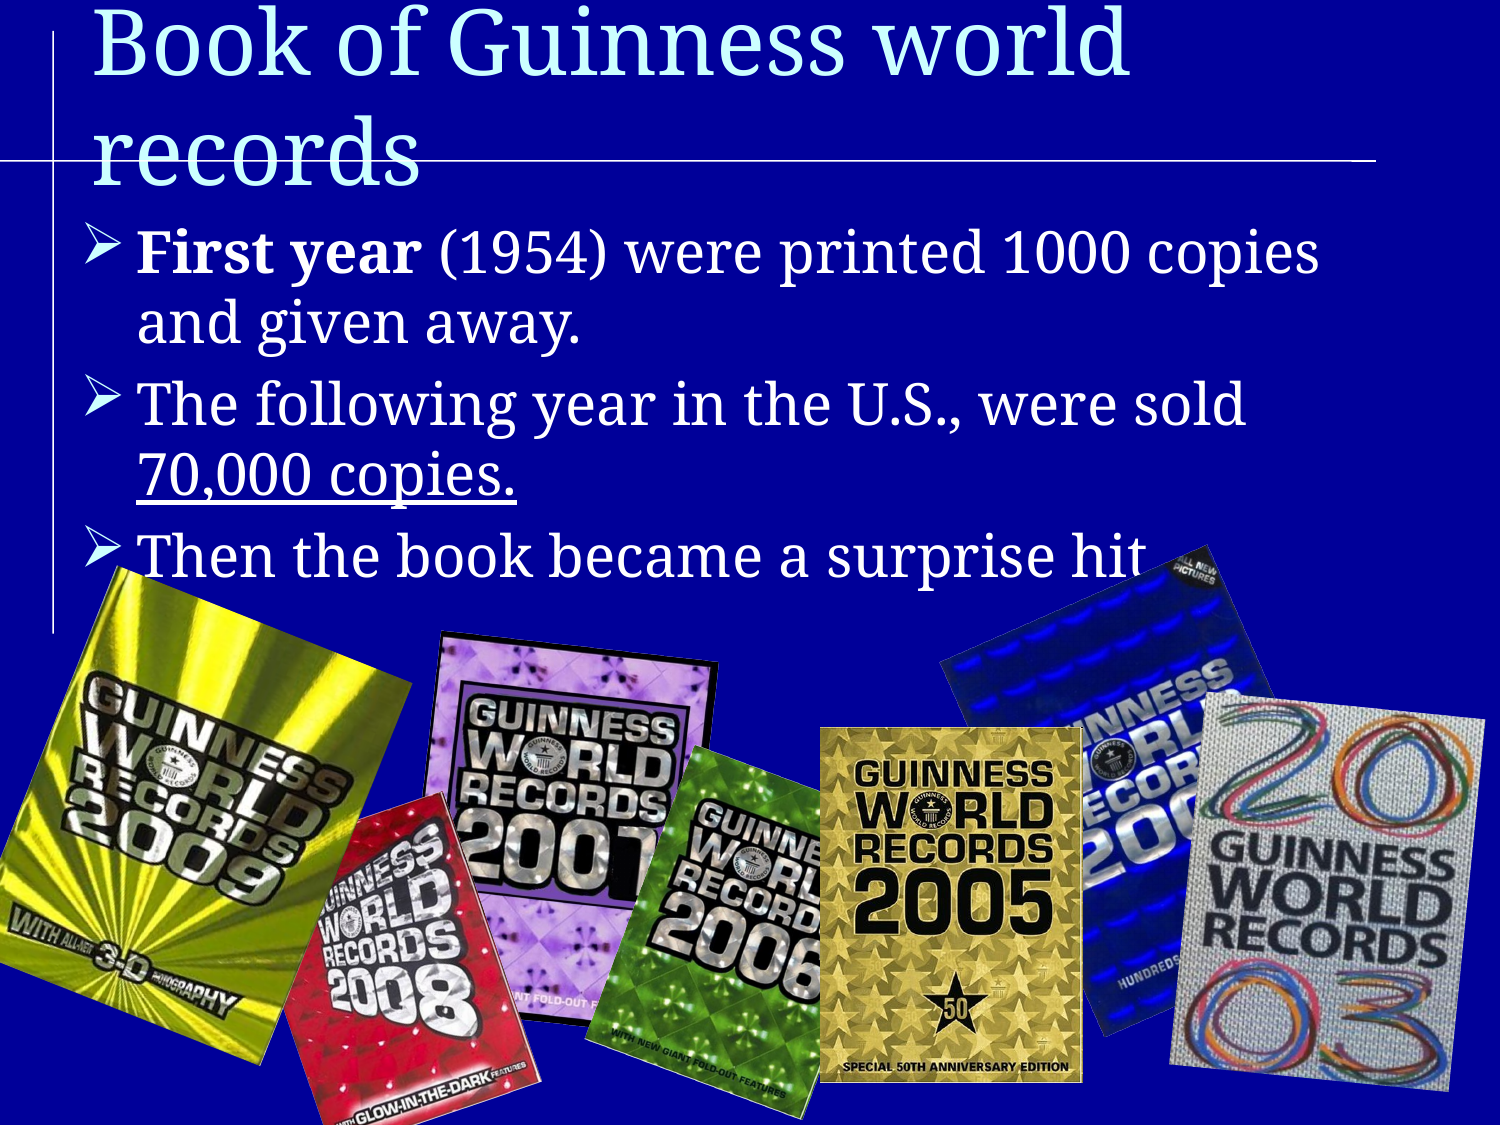

# Book of Guinness world records
First year (1954) were printed 1000 copies and given away.
The following year in the U.S., were sold 70,000 copies.
Then the book became a surprise hit.